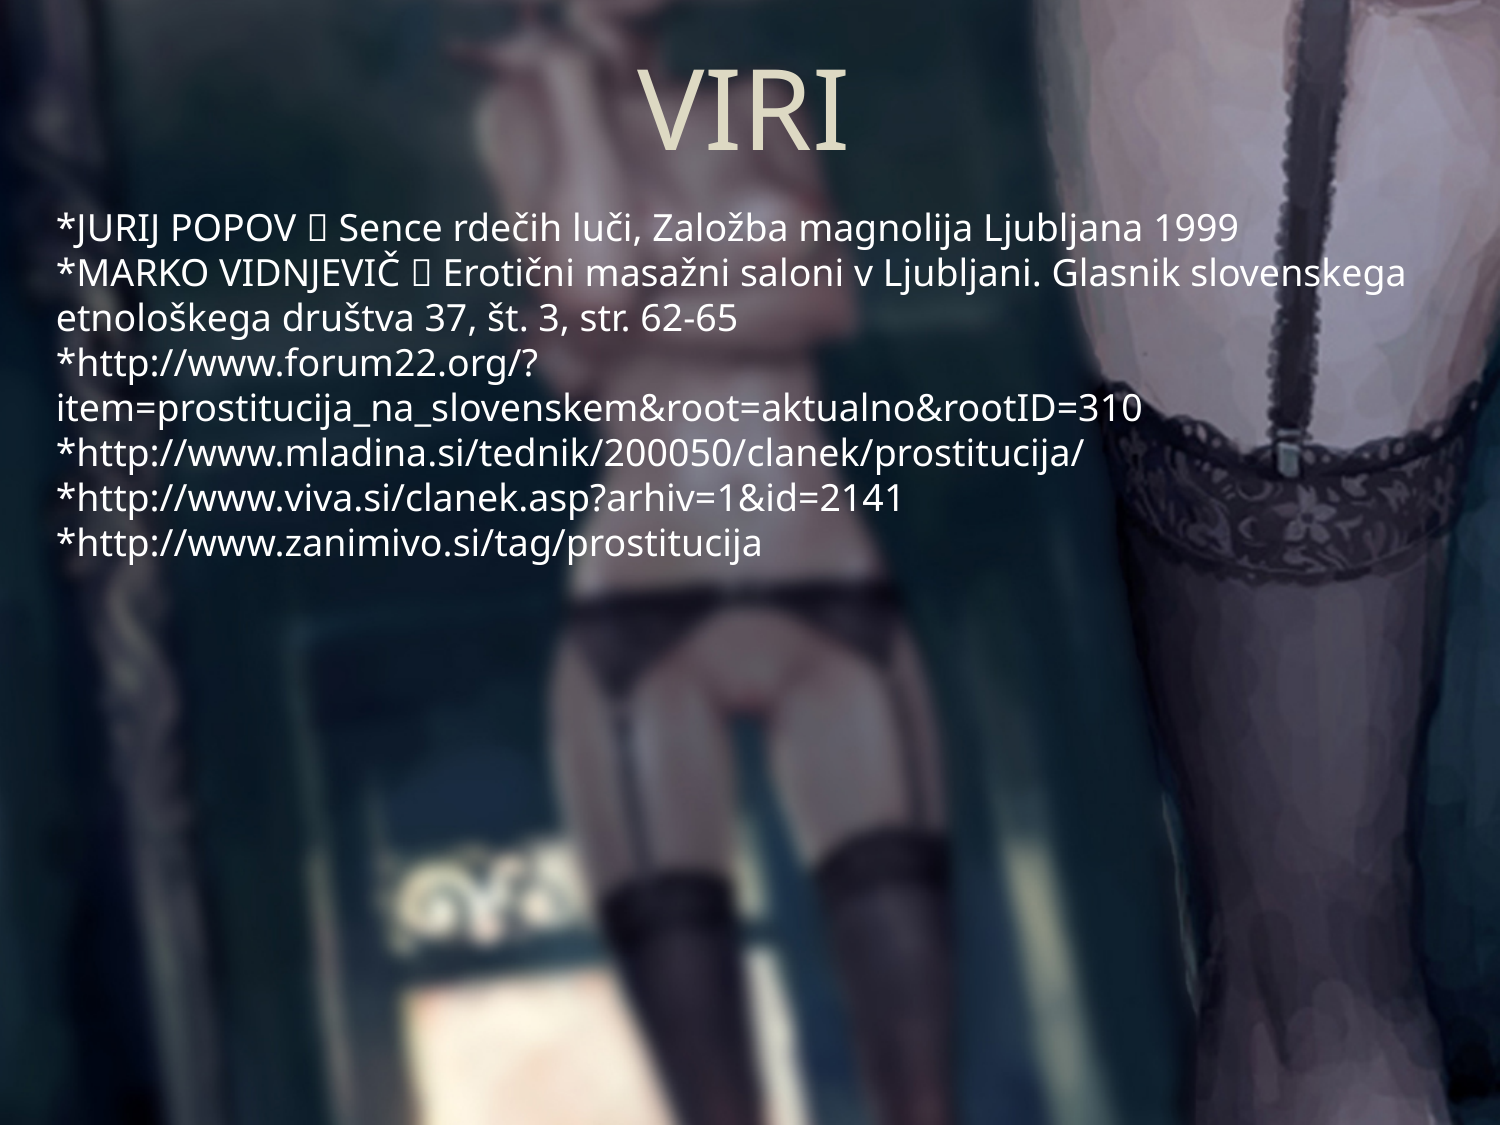

VIRI
*JURIJ POPOV  Sence rdečih luči, Založba magnolija Ljubljana 1999
*MARKO VIDNJEVIČ  Erotični masažni saloni v Ljubljani. Glasnik slovenskega etnološkega društva 37, št. 3, str. 62-65
*http://www.forum22.org/?item=prostitucija_na_slovenskem&root=aktualno&rootID=310
*http://www.mladina.si/tednik/200050/clanek/prostitucija/
*http://www.viva.si/clanek.asp?arhiv=1&id=2141
*http://www.zanimivo.si/tag/prostitucija